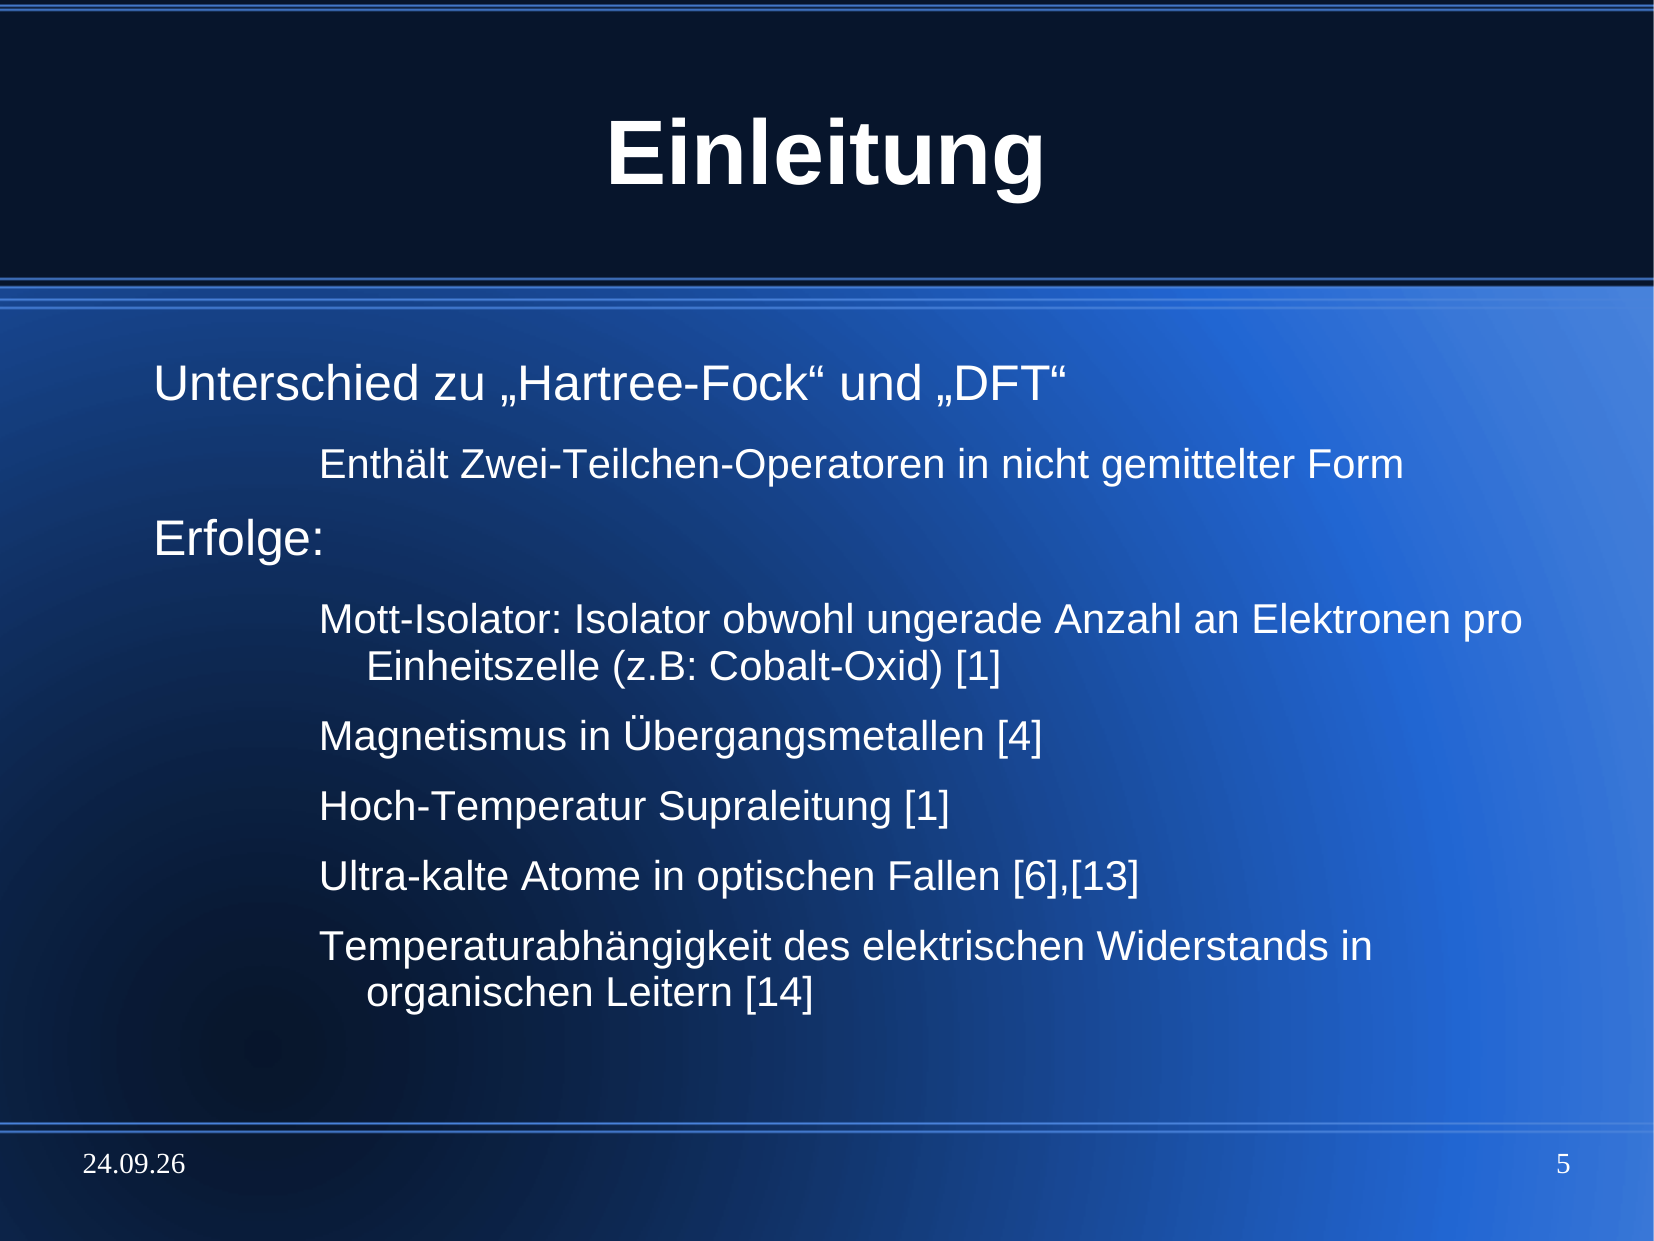

# Einleitung
Unterschied zu „Hartree-Fock“ und „DFT“
Enthält Zwei-Teilchen-Operatoren in nicht gemittelter Form
Erfolge:
Mott-Isolator: Isolator obwohl ungerade Anzahl an Elektronen pro Einheitszelle (z.B: Cobalt-Oxid) [1]
Magnetismus in Übergangsmetallen [4]
Hoch-Temperatur Supraleitung [1]
Ultra-kalte Atome in optischen Fallen [6],[13]
Temperaturabhängigkeit des elektrischen Widerstands in organischen Leitern [14]
5